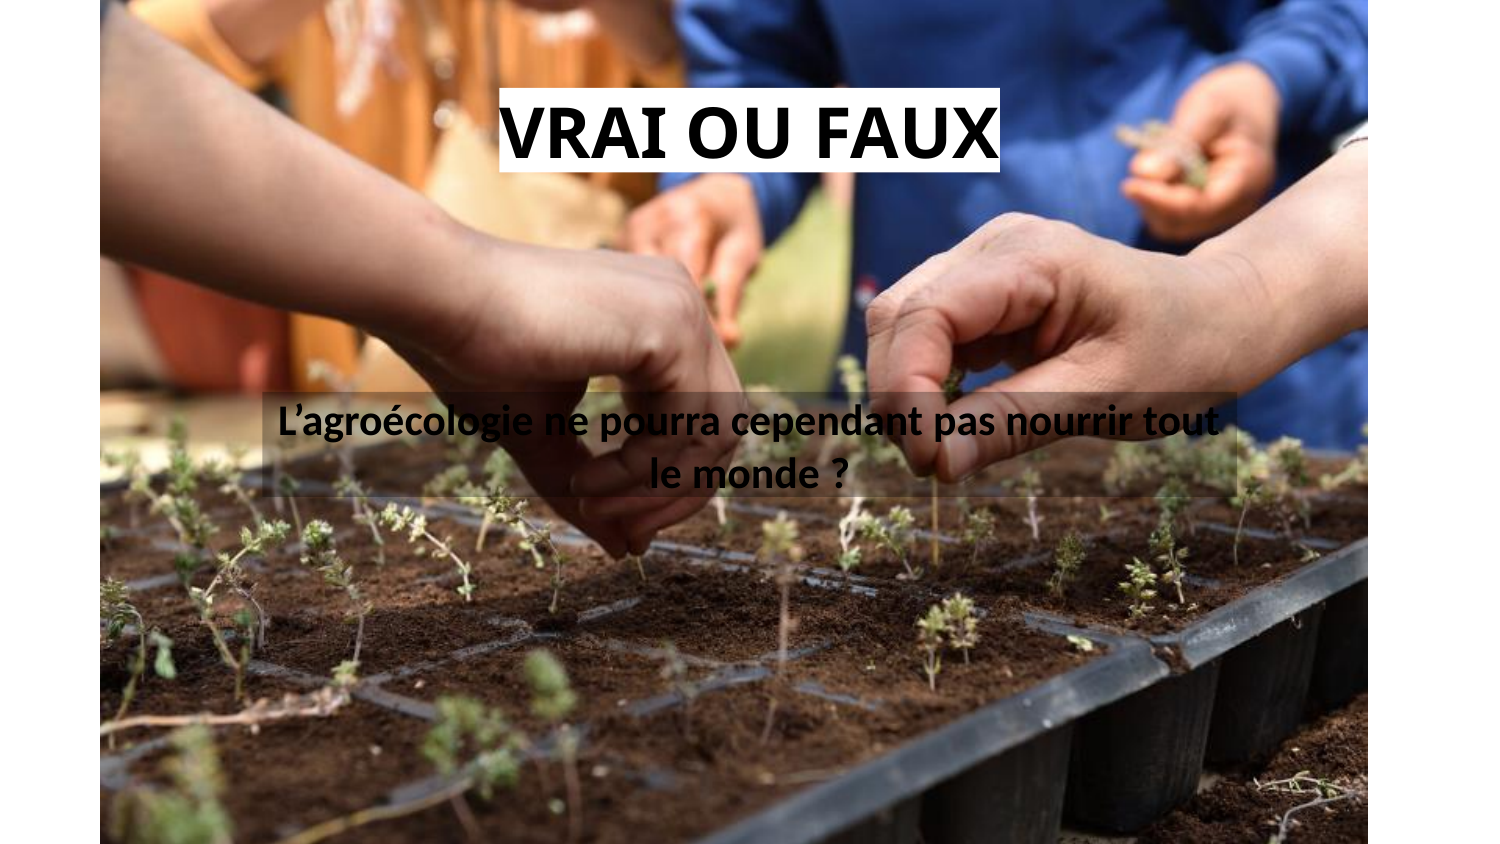

VRAI OU FAUX
L’agroécologie ne pourra cependant pas nourrir tout le monde ?